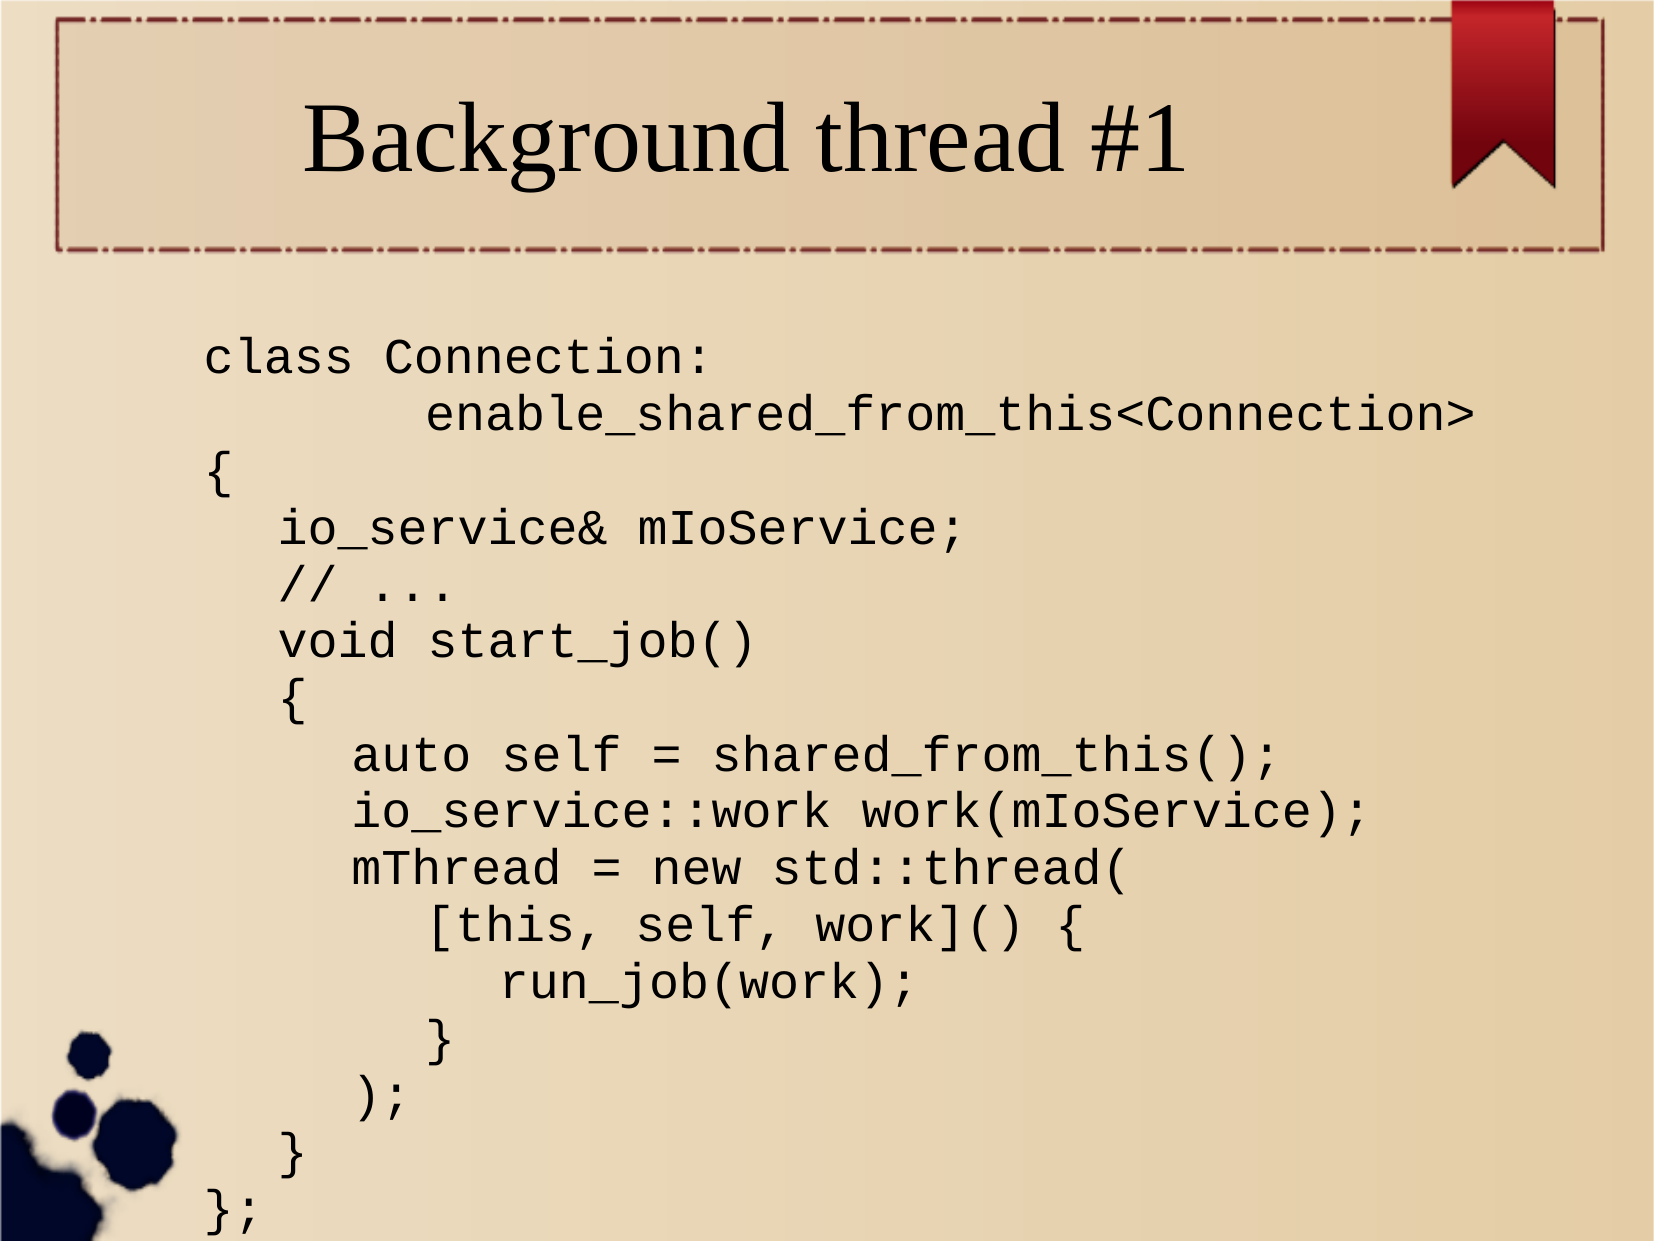

# Background thread #1
class Connection:
			enable_shared_from_this<Connection>
{
	io_service& mIoService;
	// ...
	void start_job()
	{
		auto self = shared_from_this();
		io_service::work work(mIoService);
		mThread = new std::thread(
			[this, self, work]() {
				run_job(work);
			}
		);
	}
};